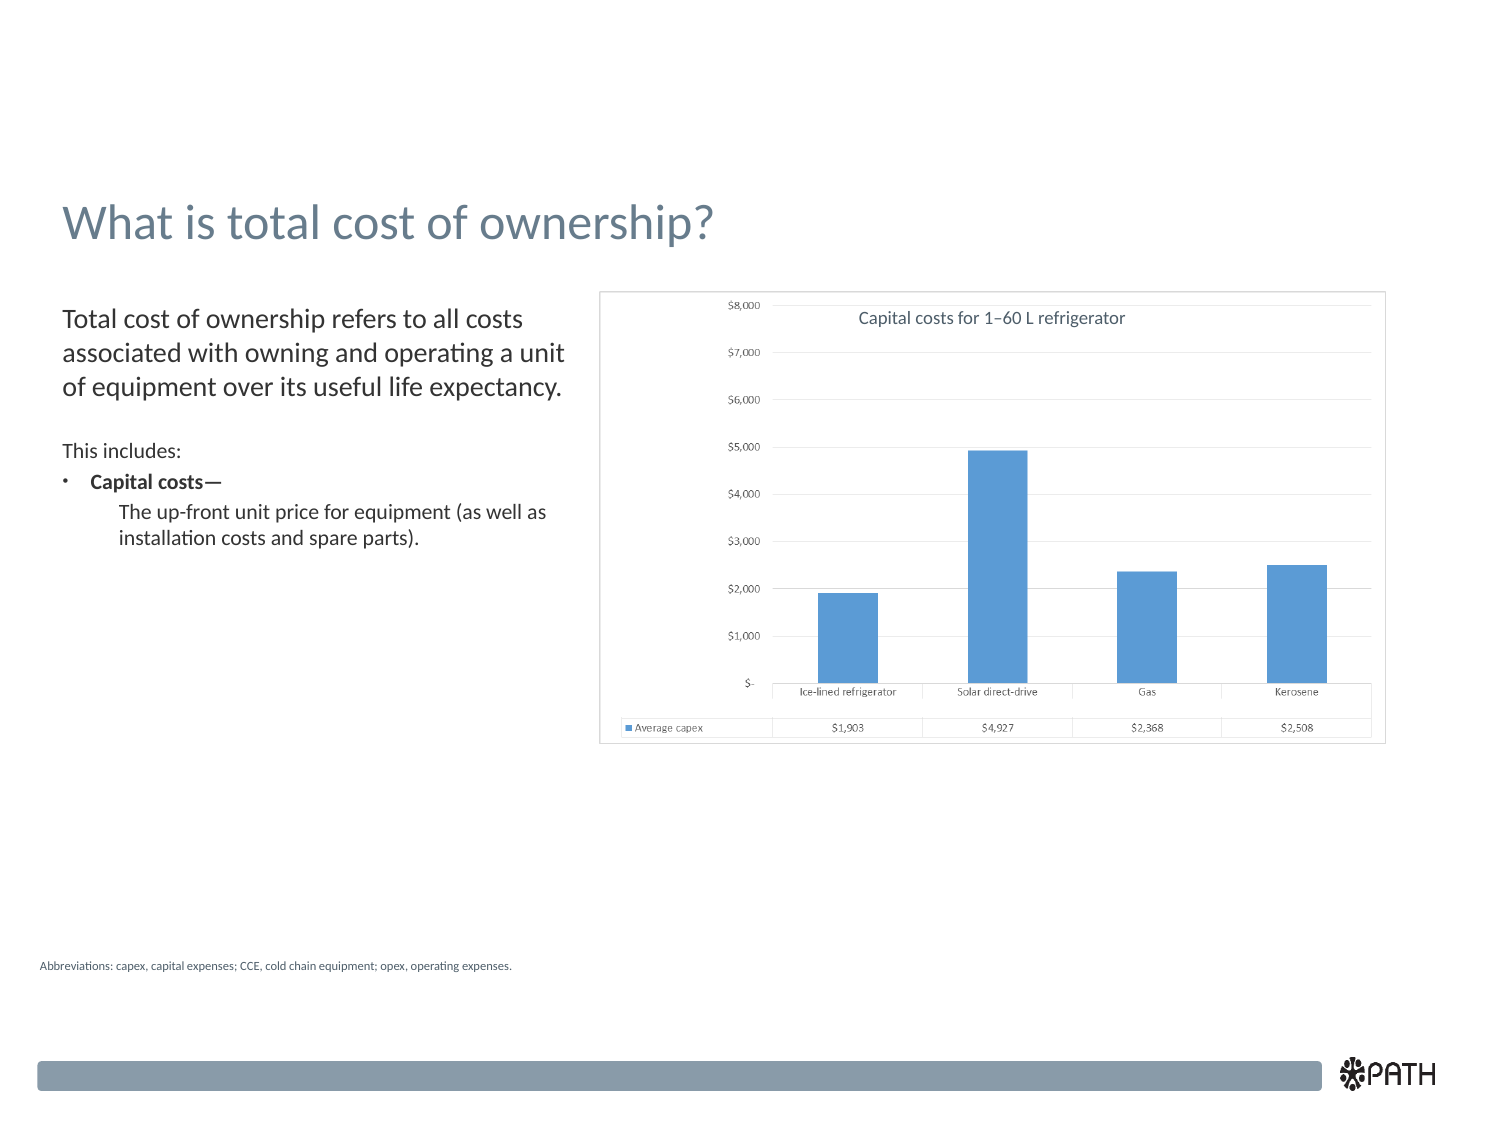

# What is total cost of ownership?
Capital costs for 1–60 L refrigerator
Total cost of ownership refers to all costs associated with owning and operating a unit of equipment over its useful life expectancy.
This includes:
Capital costs—
The up-front unit price for equipment (as well as installation costs and spare parts).
Abbreviations: capex, capital expenses; CCE, cold chain equipment; opex, operating expenses.